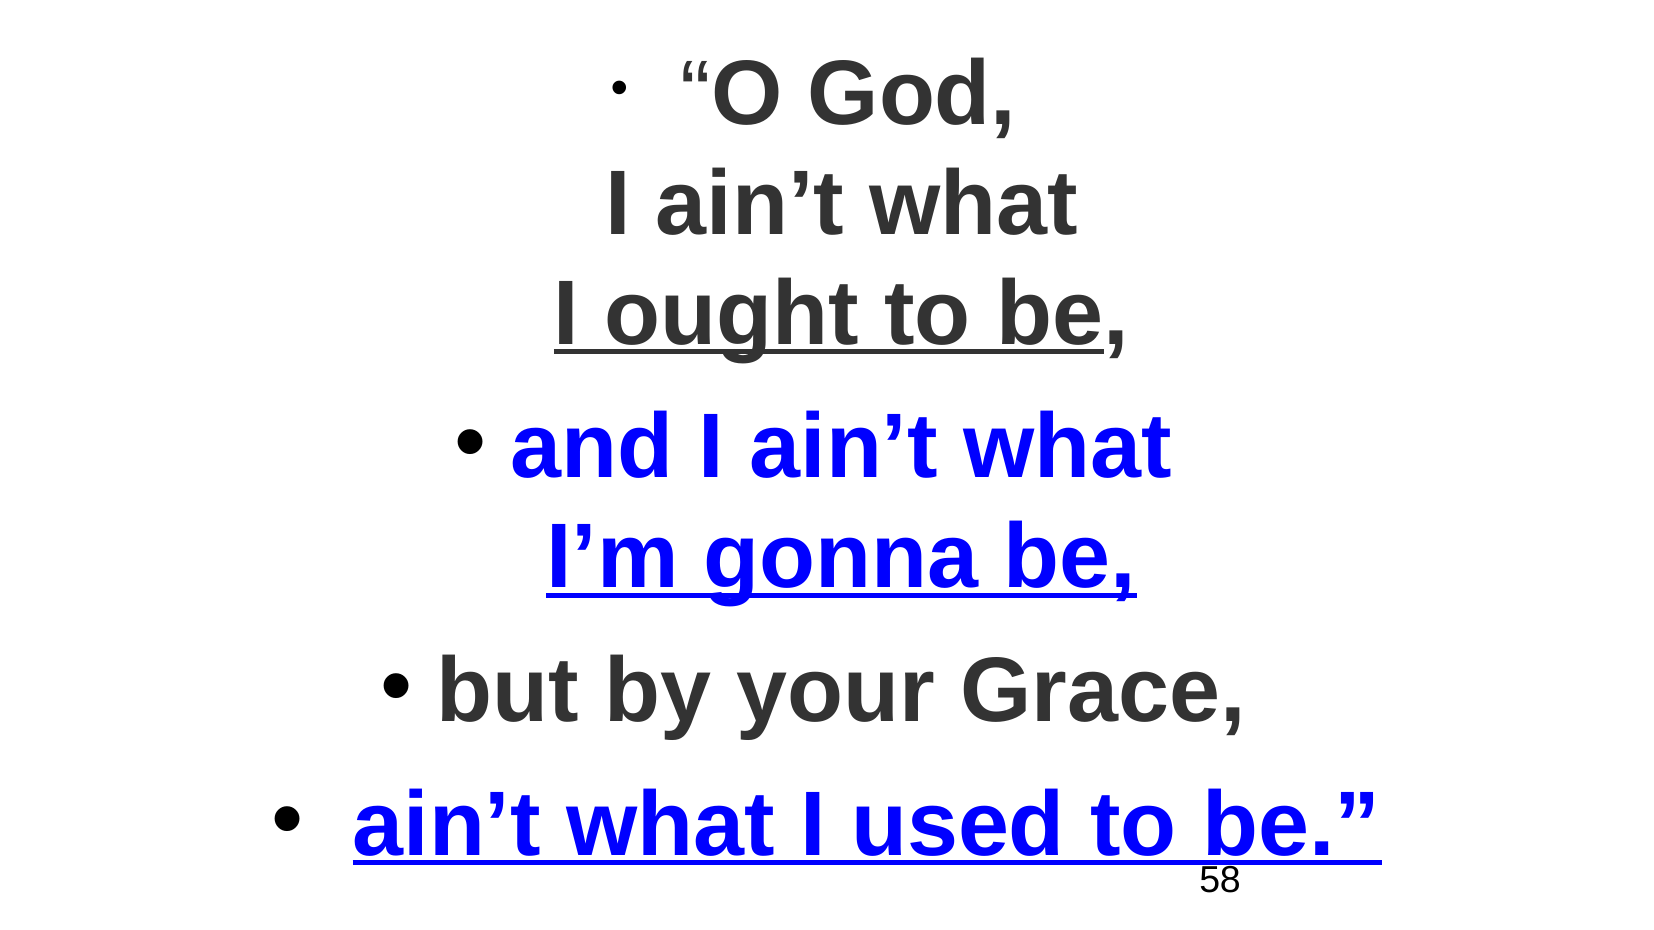

# “O God, I ain’t what I ought to be,
and I ain’t what
I’m gonna be,
but by your Grace,
 ain’t what I used to be.”
58